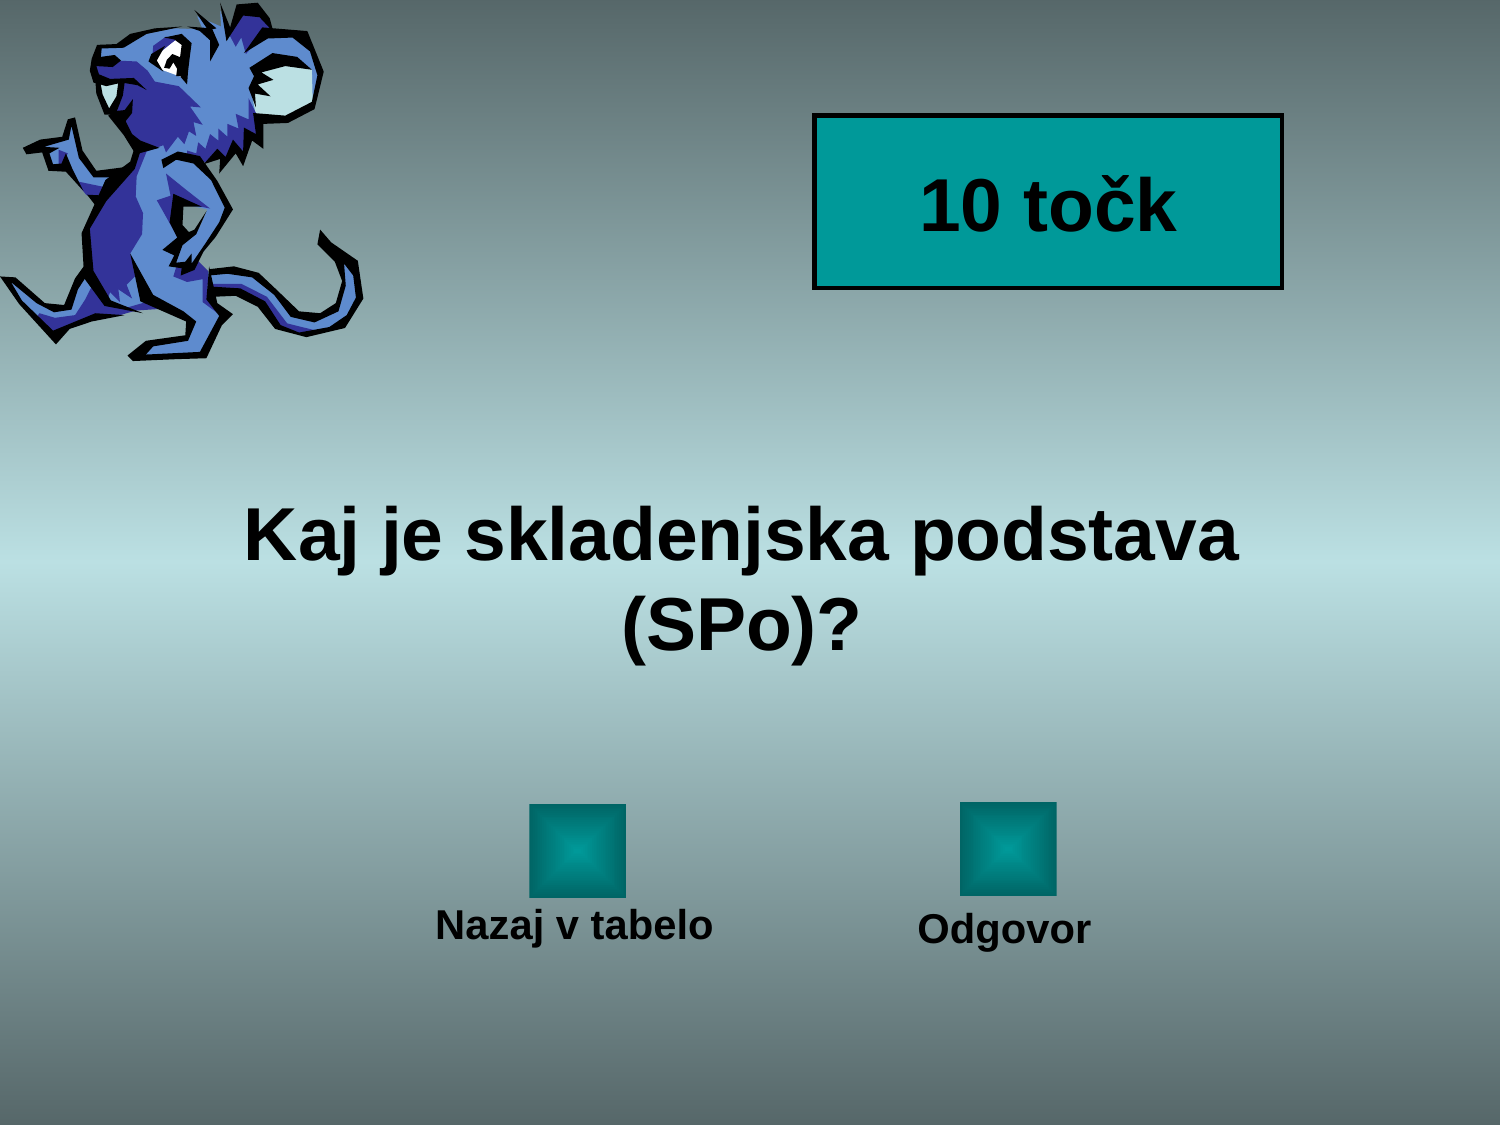

10 točk
# Kaj je skladenjska podstava (SPo)?
Nazaj v tabelo
Odgovor